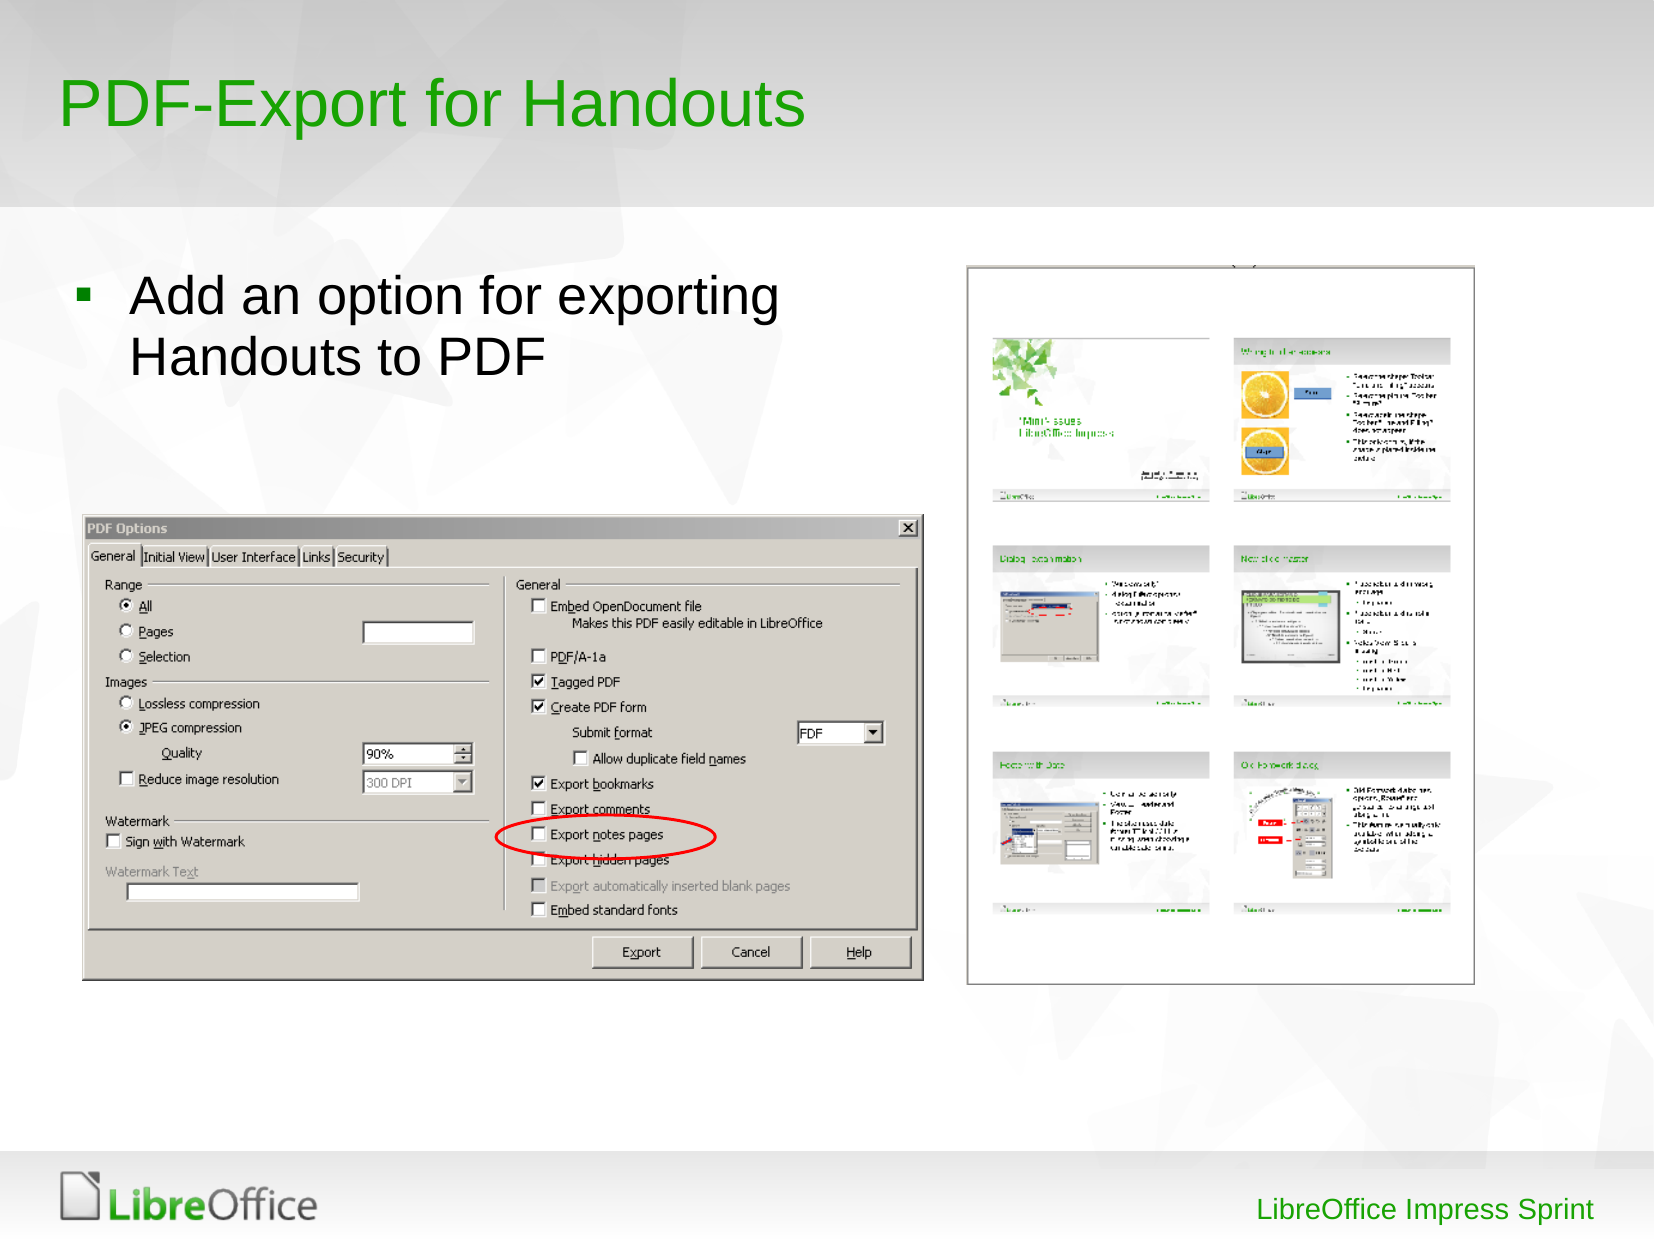

# PDF-Export for Handouts
Add an option for exporting Handouts to PDF
LibreOffice Impress Sprint